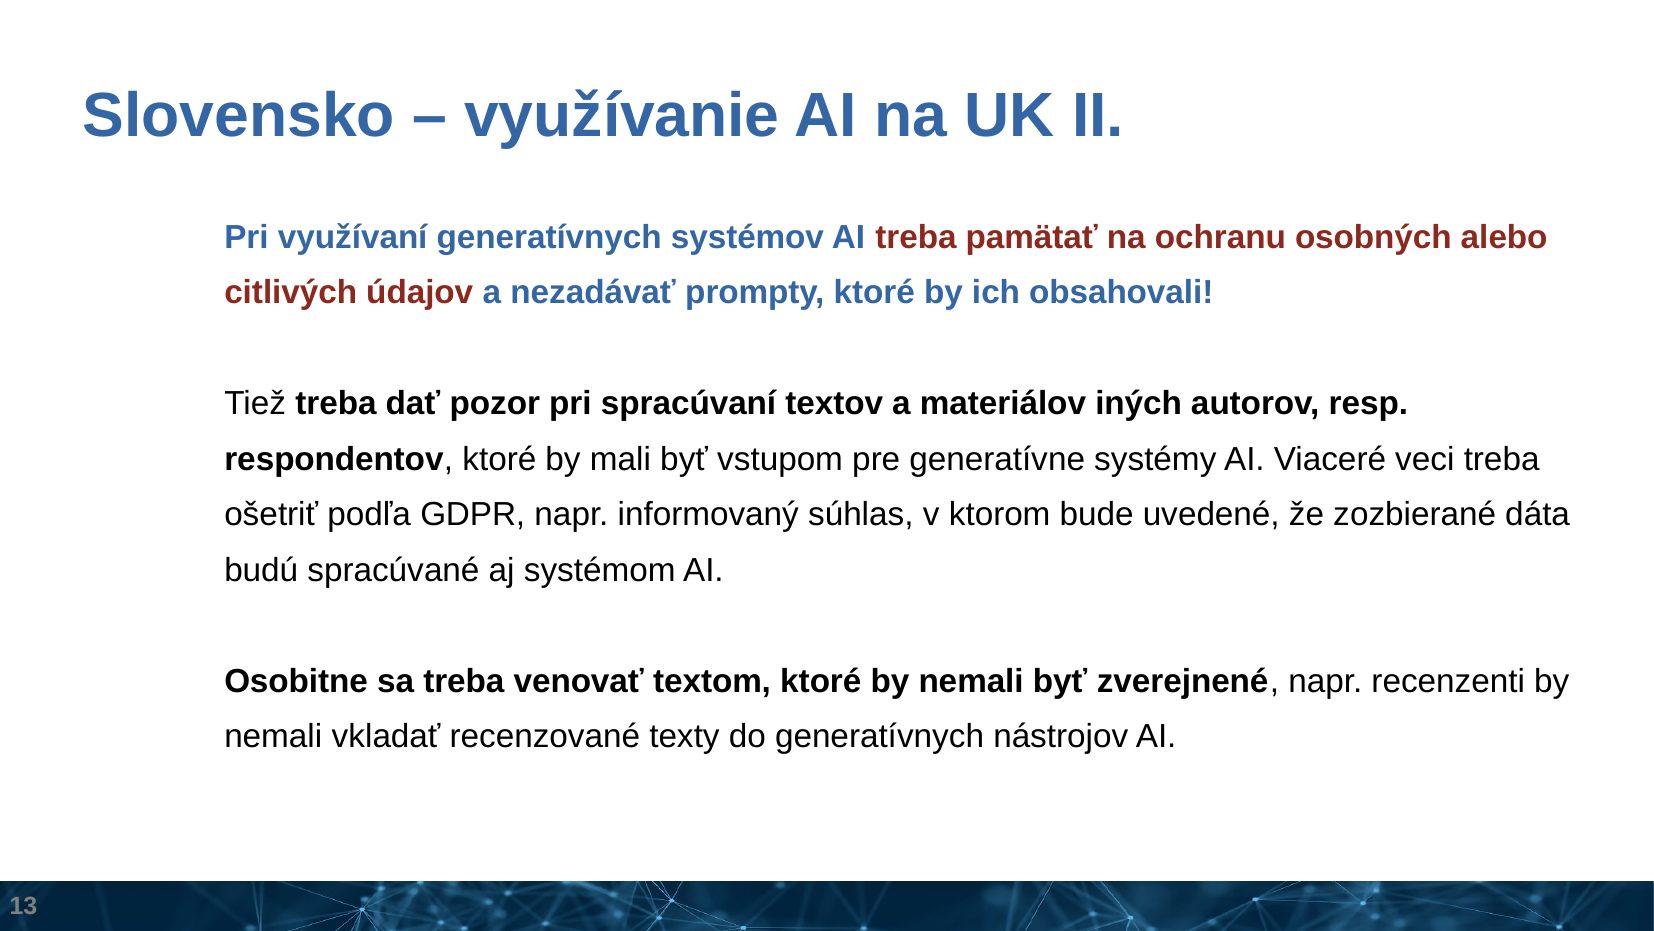

# Slovensko – využívanie AI na UK II.
Pri využívaní generatívnych systémov AI treba pamätať na ochranu osobných alebo citlivých údajov a nezadávať prompty, ktoré by ich obsahovali!
Tiež treba dať pozor pri spracúvaní textov a materiálov iných autorov, resp. respondentov, ktoré by mali byť vstupom pre generatívne systémy AI. Viaceré veci treba ošetriť podľa GDPR, napr. informovaný súhlas, v ktorom bude uvedené, že zozbierané dáta budú spracúvané aj systémom AI.
Osobitne sa treba venovať textom, ktoré by nemali byť zverejnené, napr. recenzenti by nemali vkladať recenzované texty do generatívnych nástrojov AI.